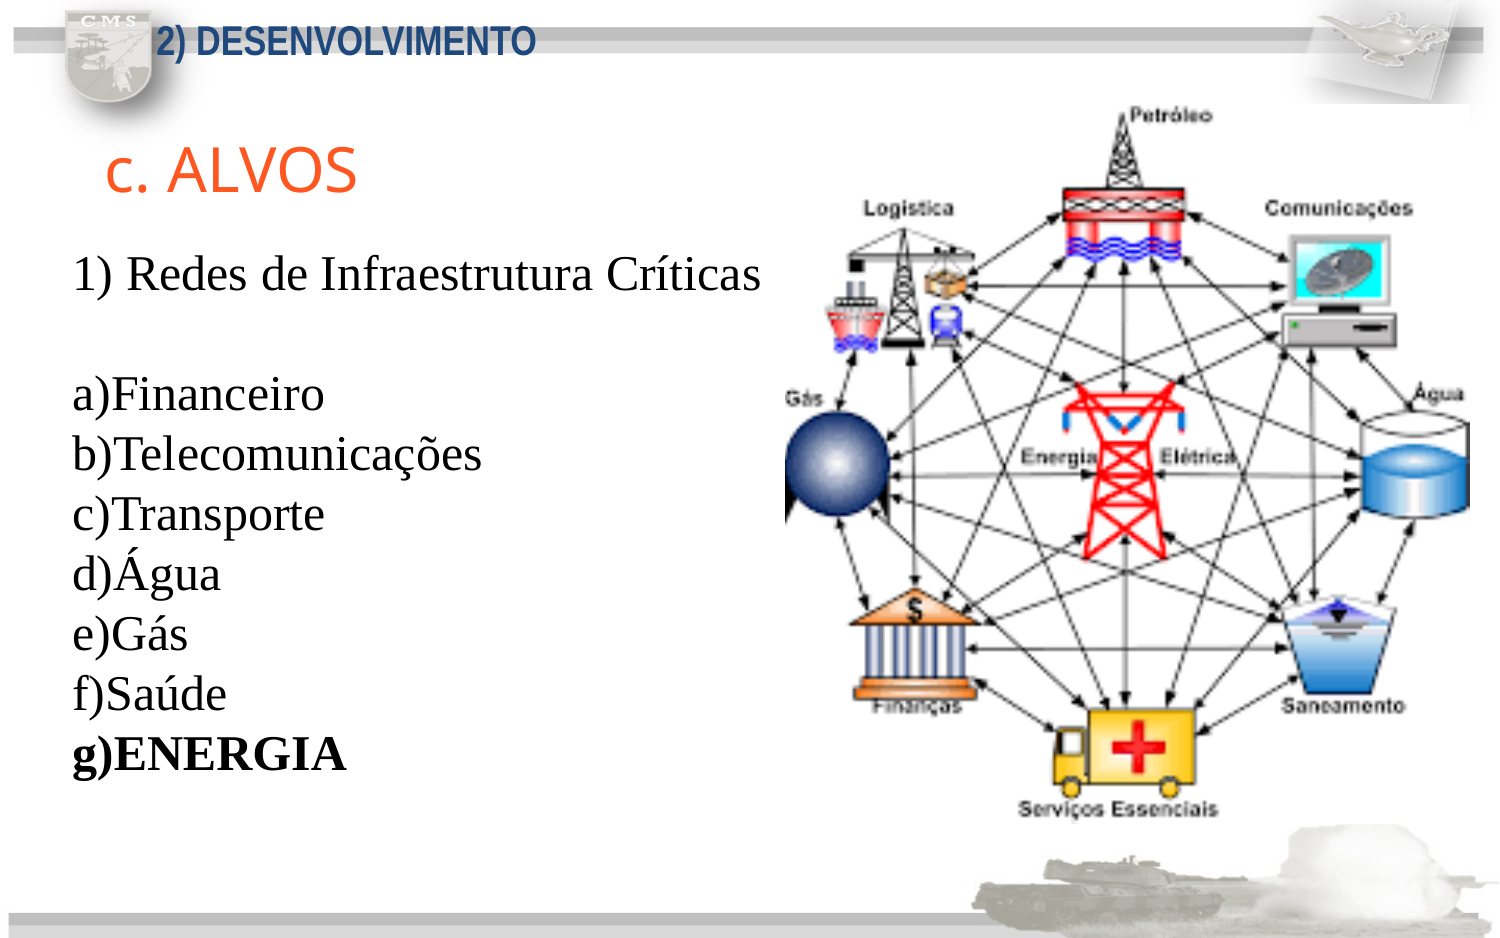

2) DESENVOLVIMENTO
c. ALVOS
1) Redes de Infraestrutura Críticas
a)Financeiro
b)Telecomunicações
c)Transporte
d)Água
e)Gás
f)Saúde
g)ENERGIA